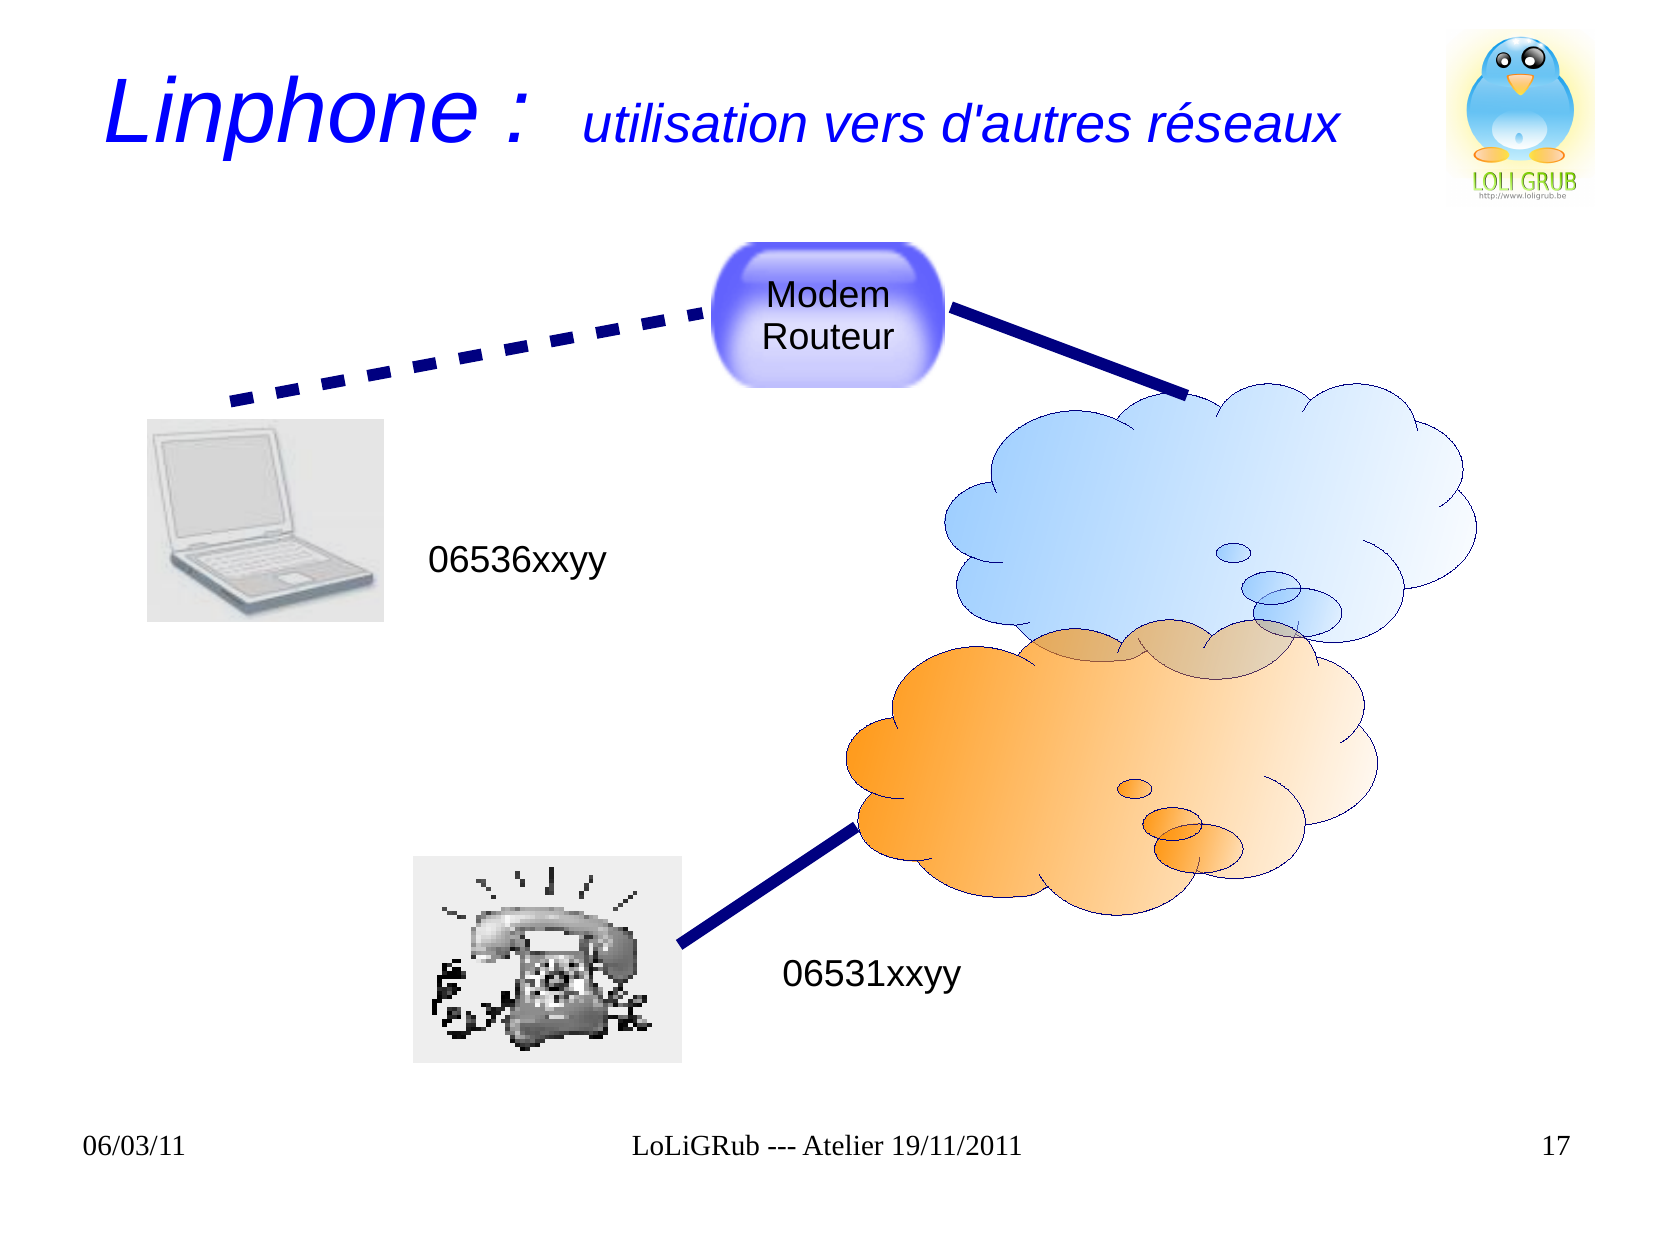

Linphone : utilisation vers d'autres réseaux
Modem
Routeur
06536xxyy
06531xxyy
06/03/11
LoLiGRub --- Atelier 19/11/2011
17